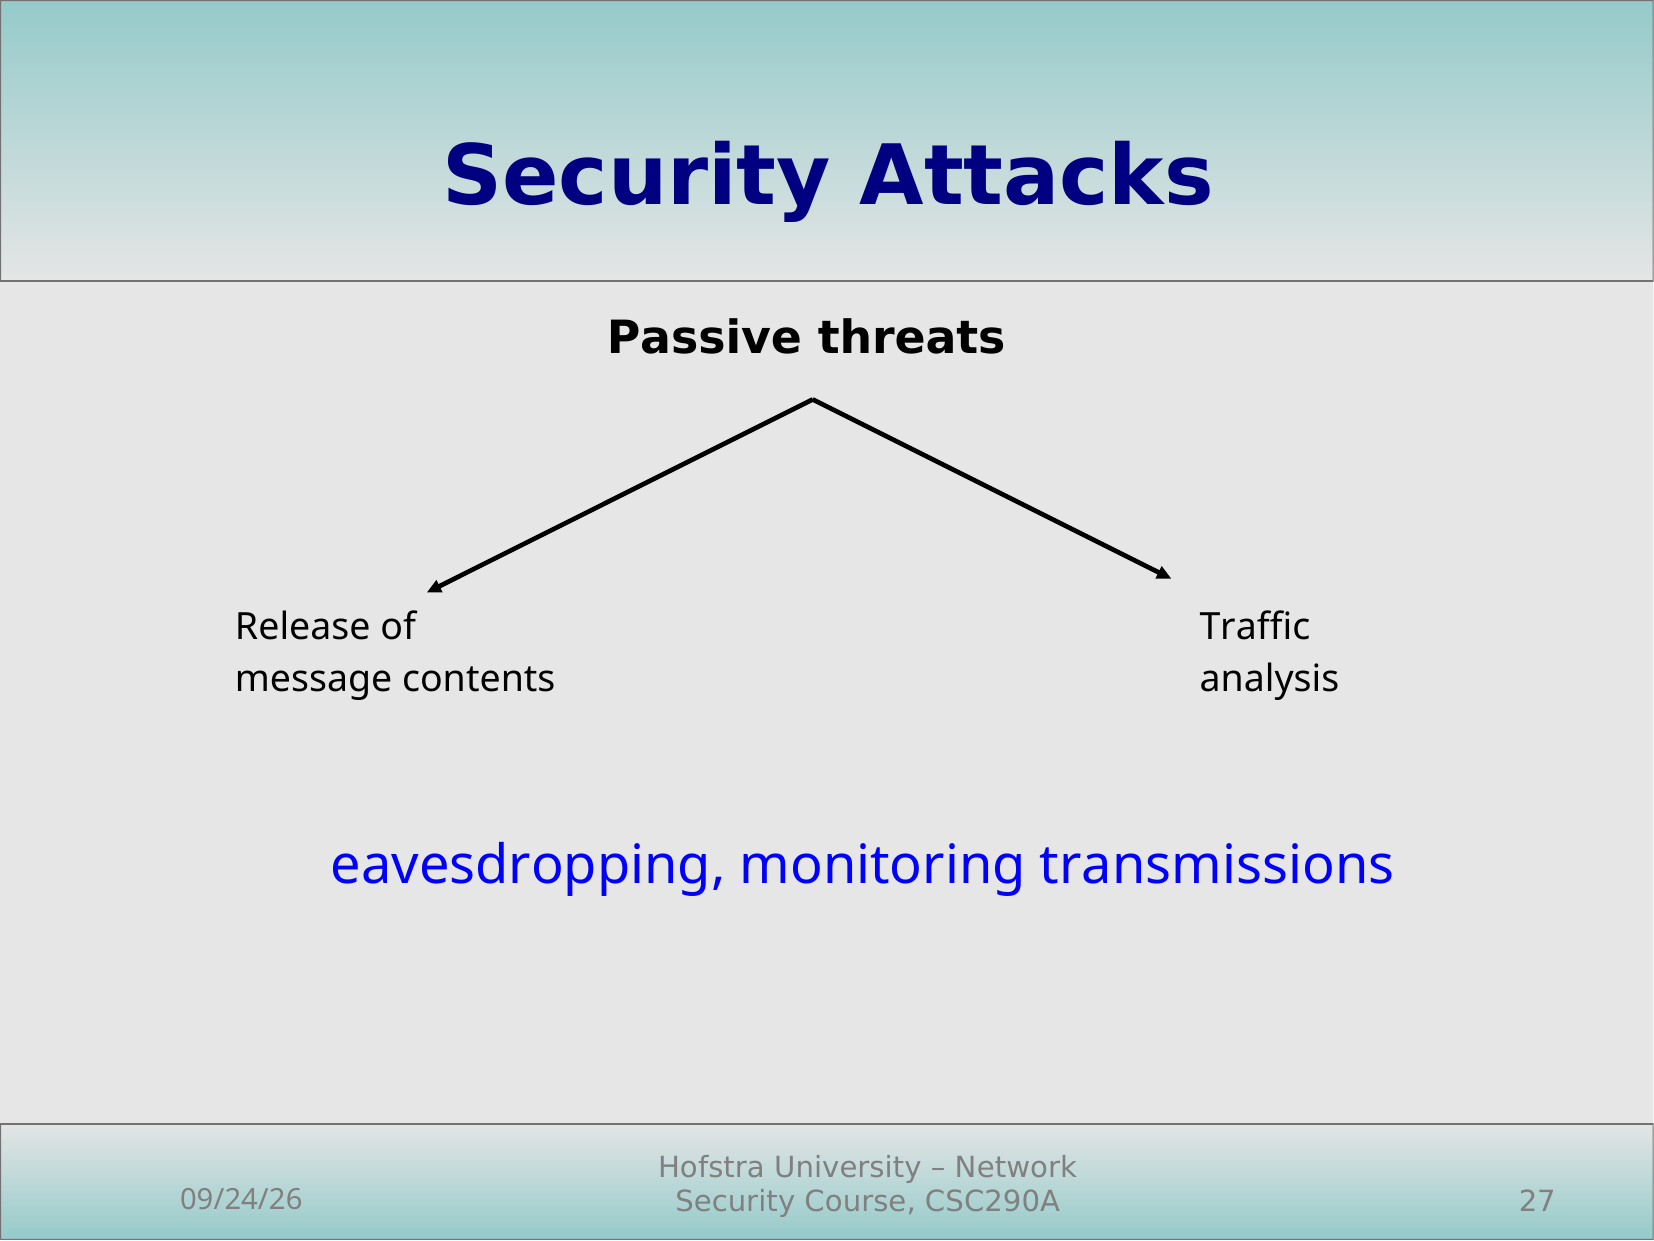

# Security Attacks
Passive threats
Release of message contents
Traffic
analysis
 eavesdropping, monitoring transmissions
27